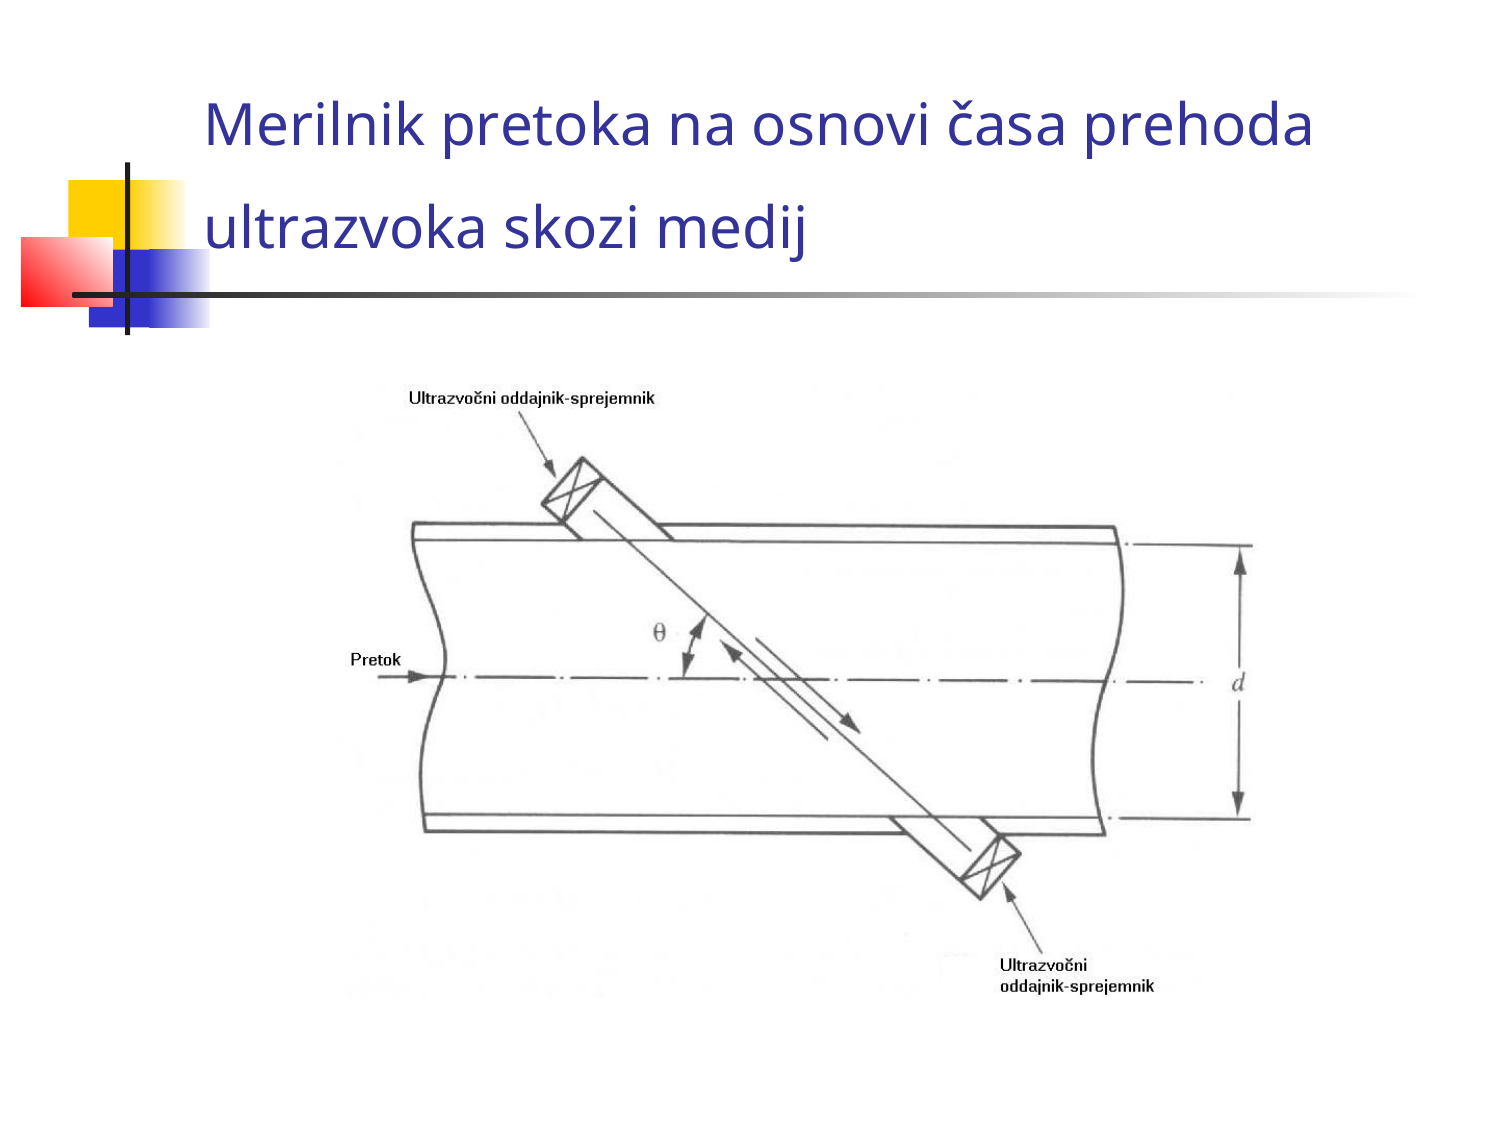

# Merilnik pretoka na osnovi časa prehoda ultrazvoka skozi medij